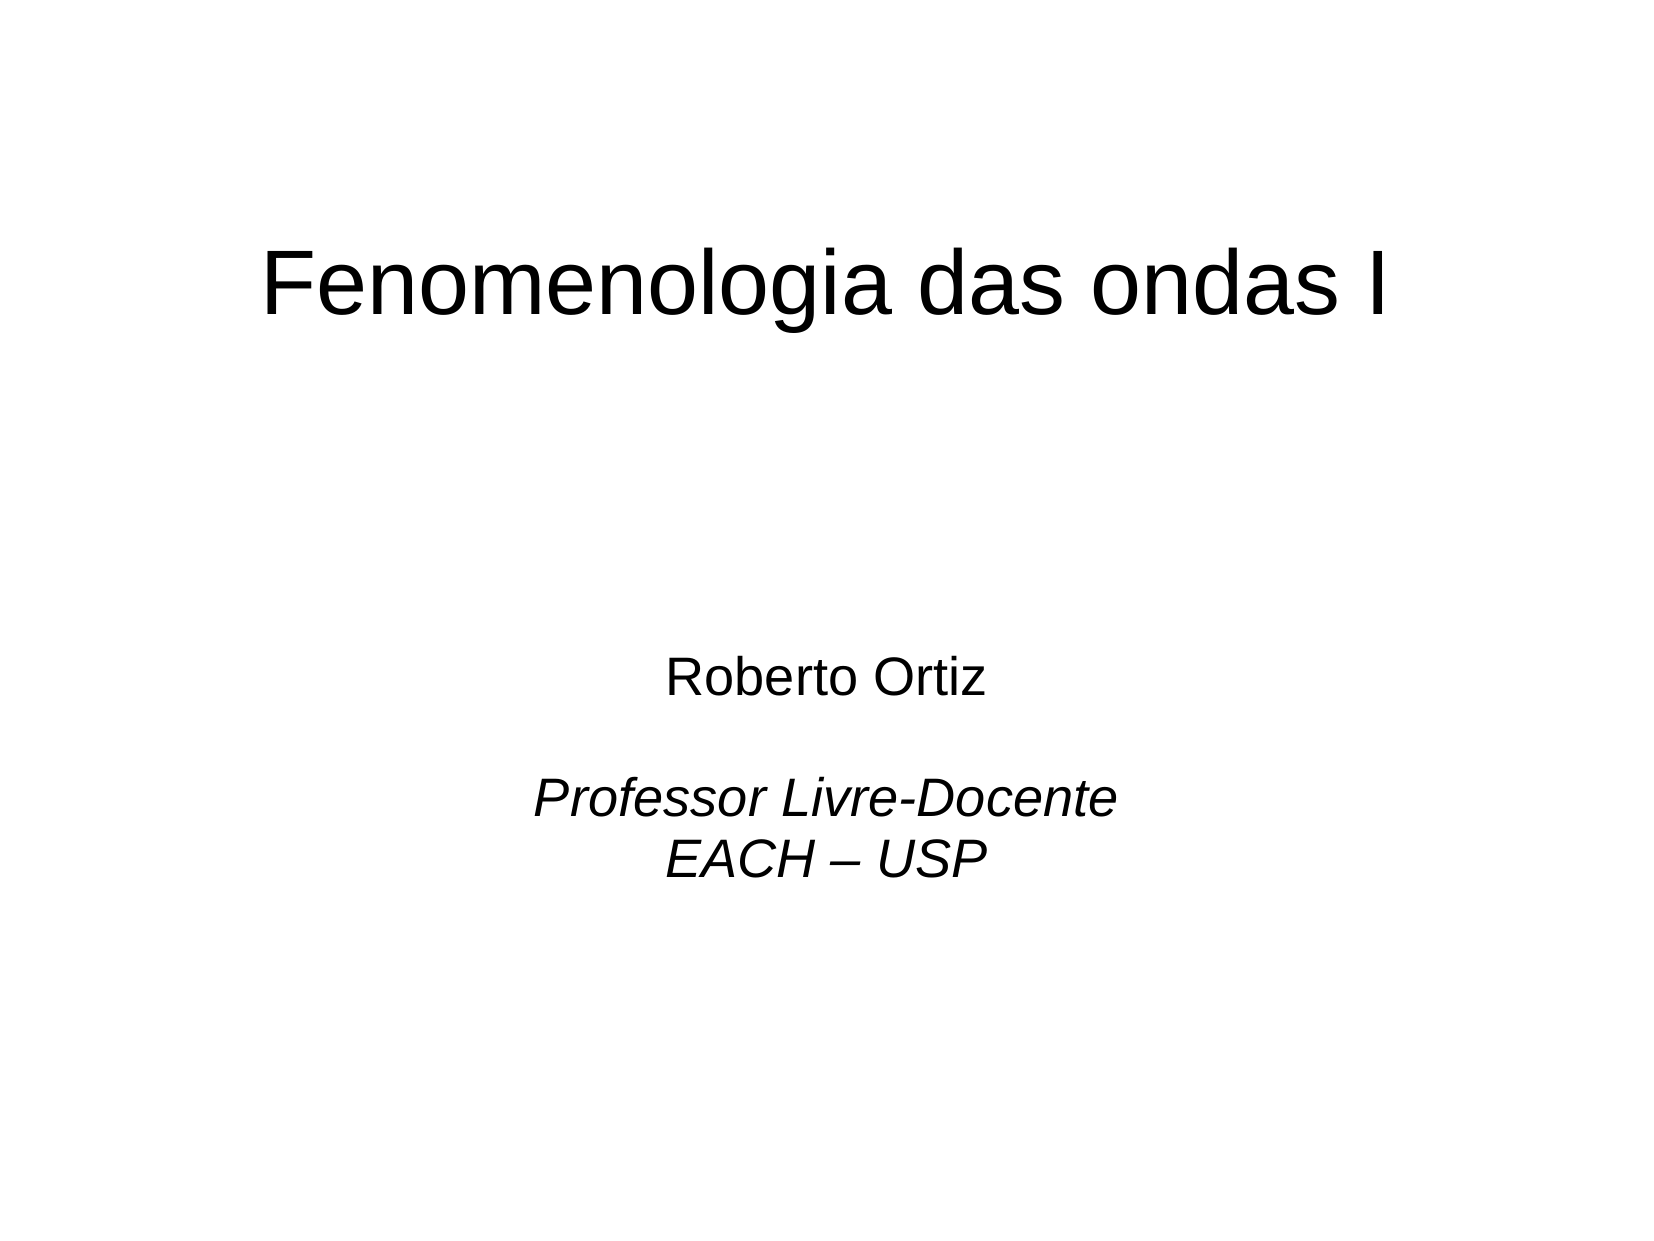

# Fenomenologia das ondas I
Roberto Ortiz
Professor Livre-Docente
EACH – USP